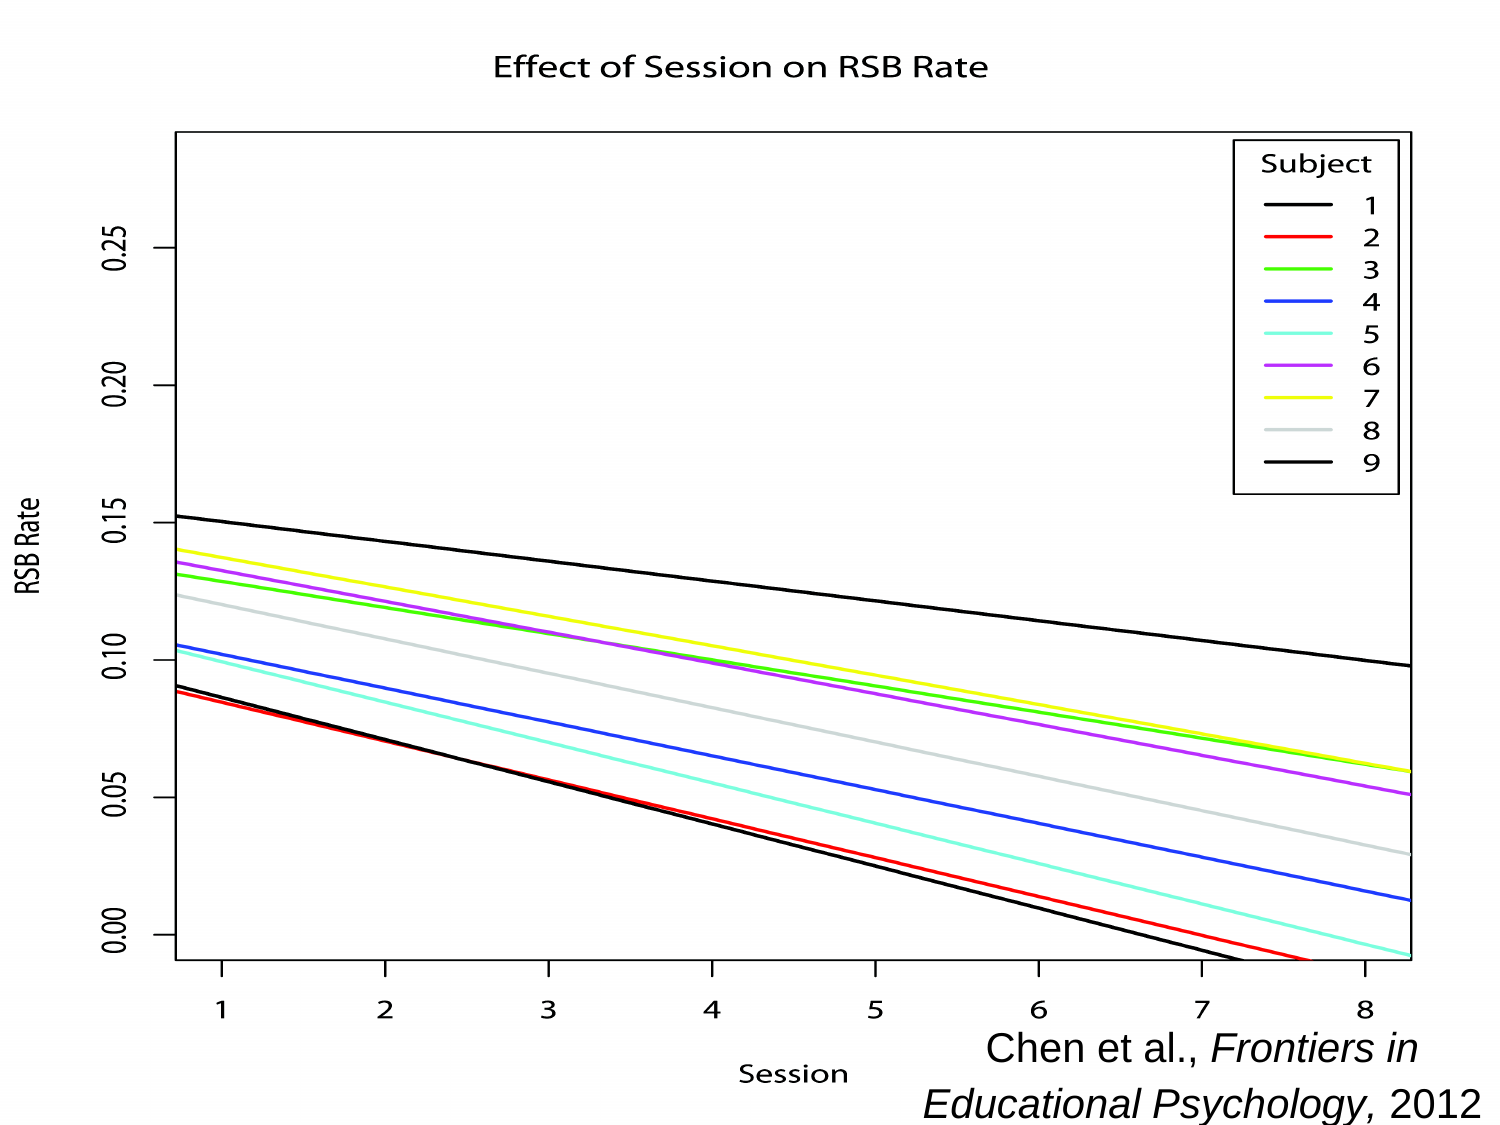

# Chen et al., Frontiers in Educational Psychology, 2012